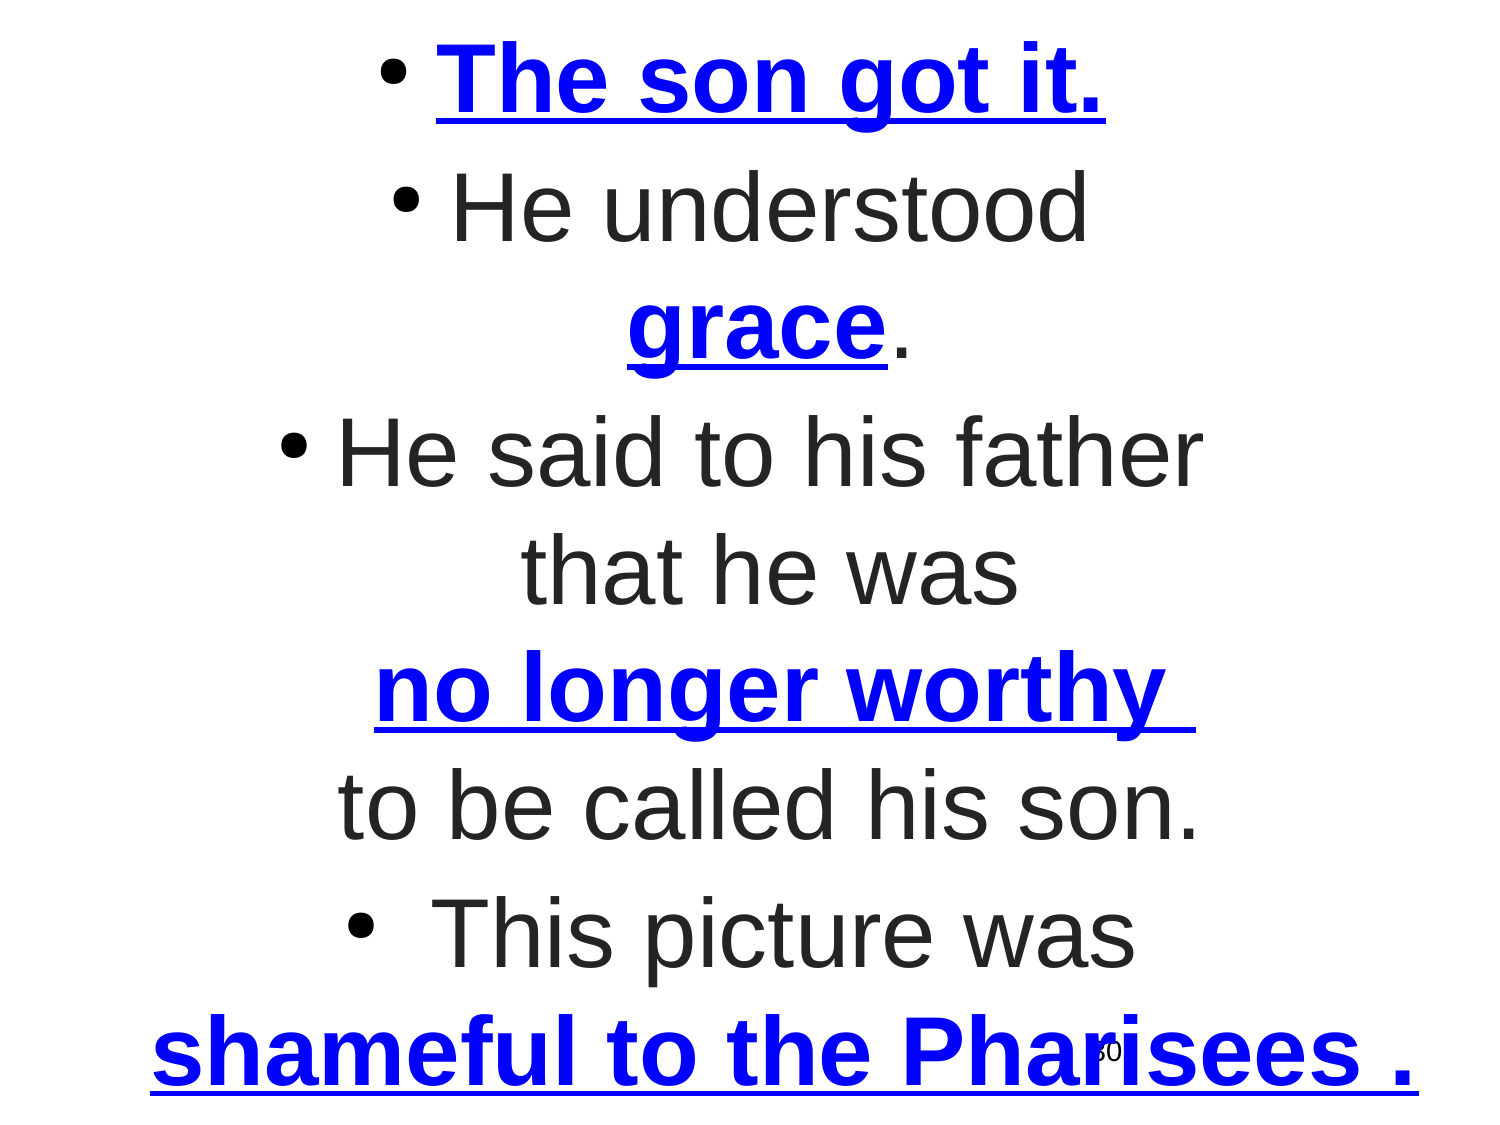

# The son got it.
He understood
grace.
He said to his father
that he was
no longer worthy
to be called his son.
 This picture was
shameful to the Pharisees .
30